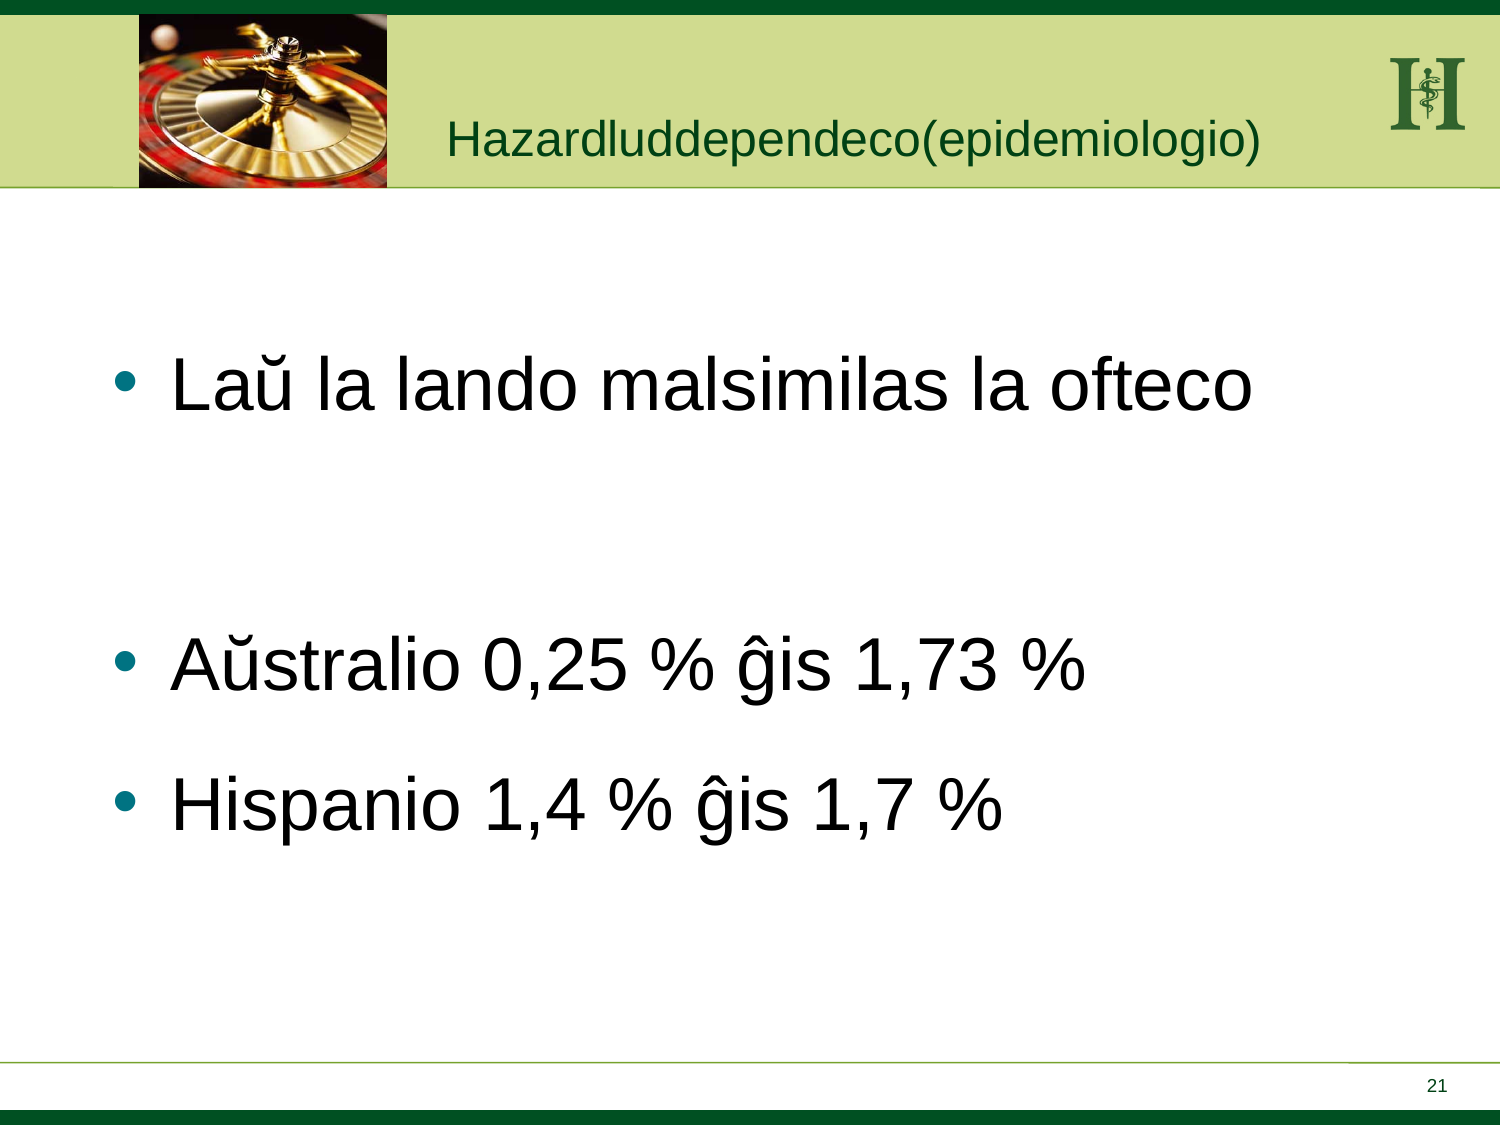

# Hazardluddependeco(epidemiologio)
 Laŭ la lando malsimilas la ofteco
 Aŭstralio 0,25 % ĝis 1,73 %
 Hispanio 1,4 % ĝis 1,7 %